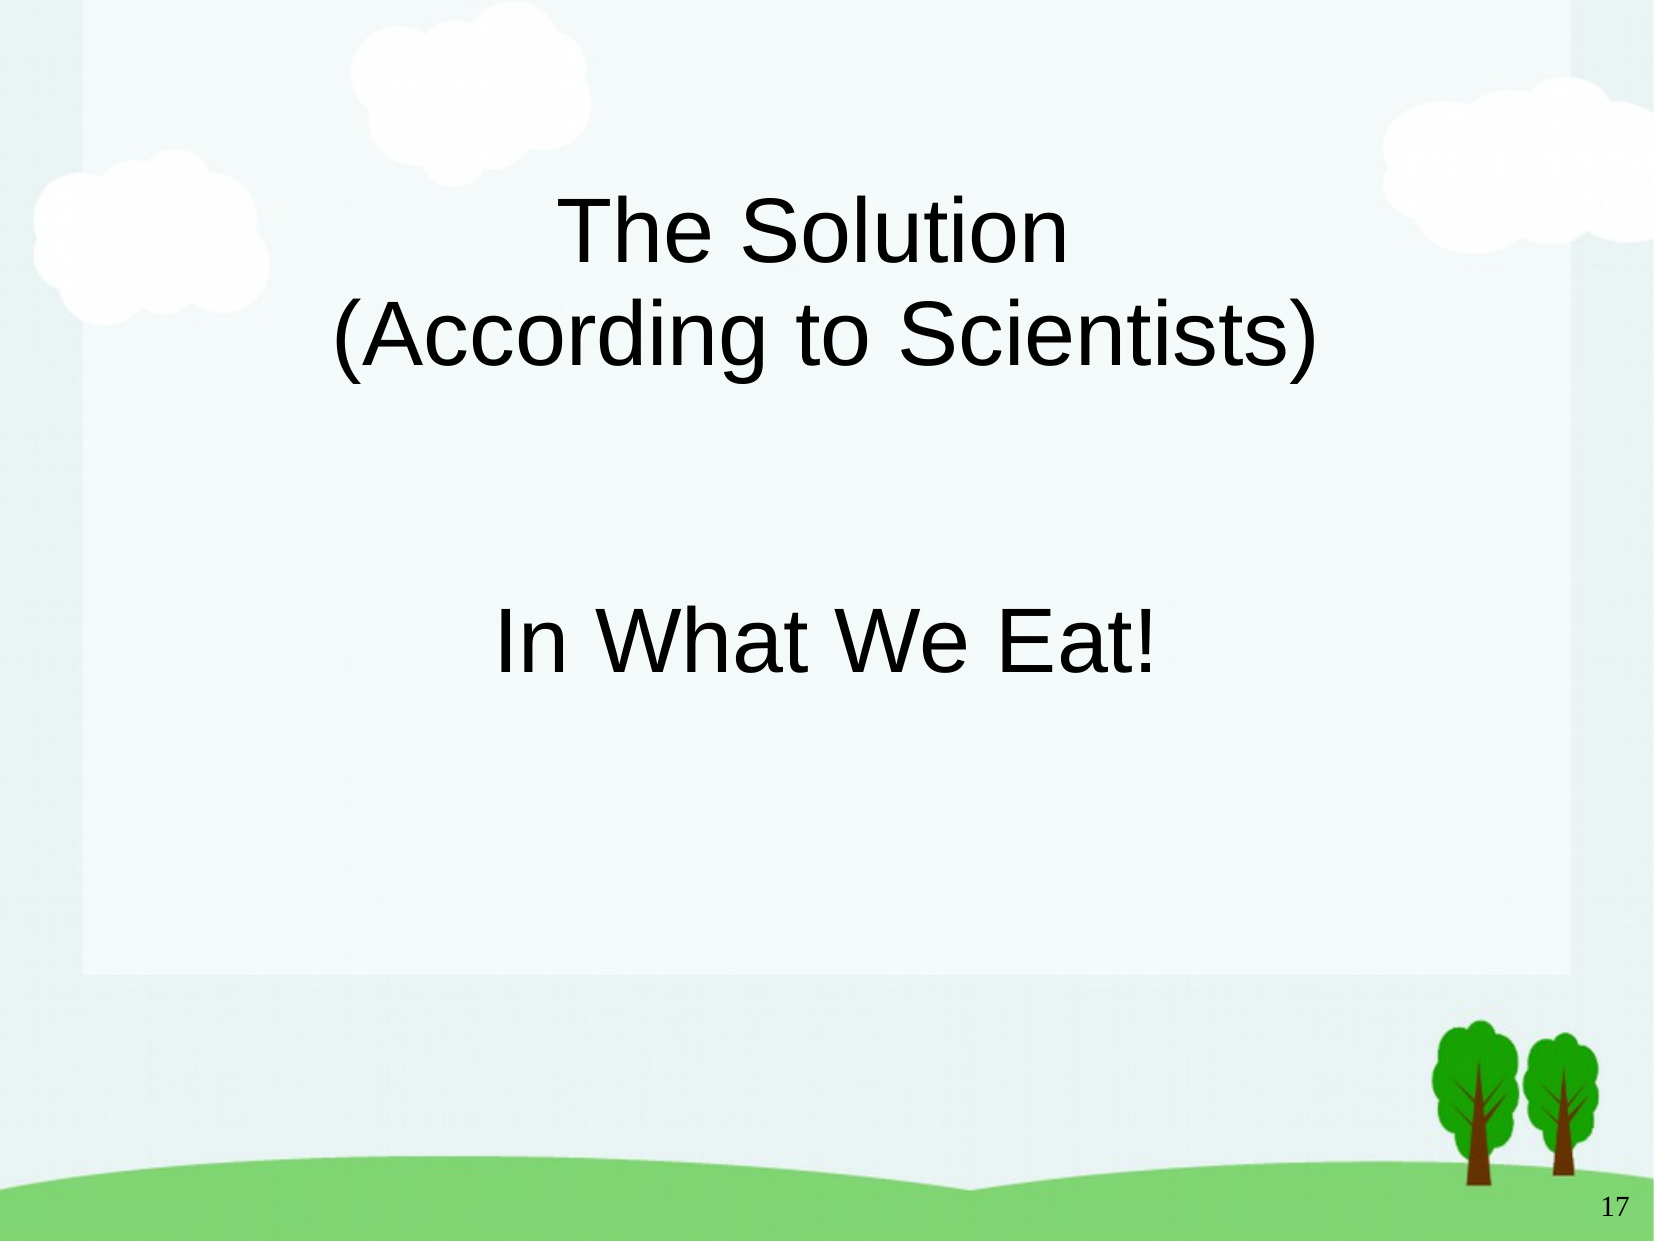

# The Solution (According to Scientists) In What We Eat!
17